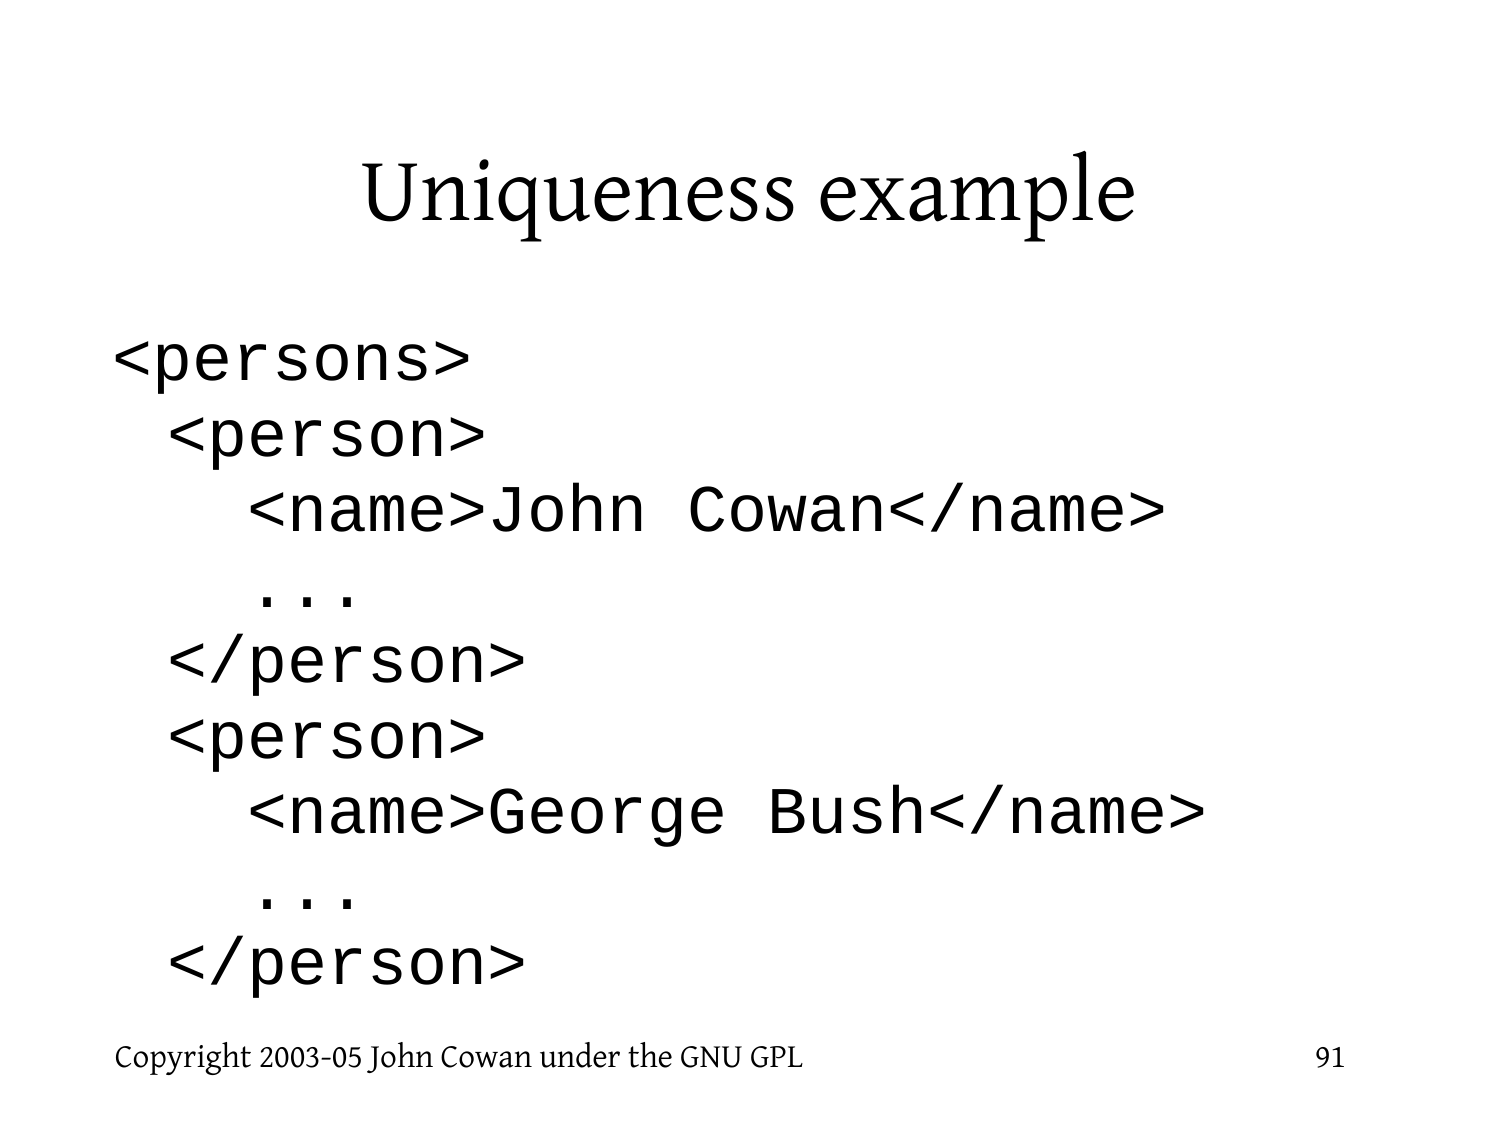

# Uniqueness example
<persons>
<person>
 <name>John Cowan</name>
 ...
</person>
<person>
 <name>George Bush</name>
 ...
</person>